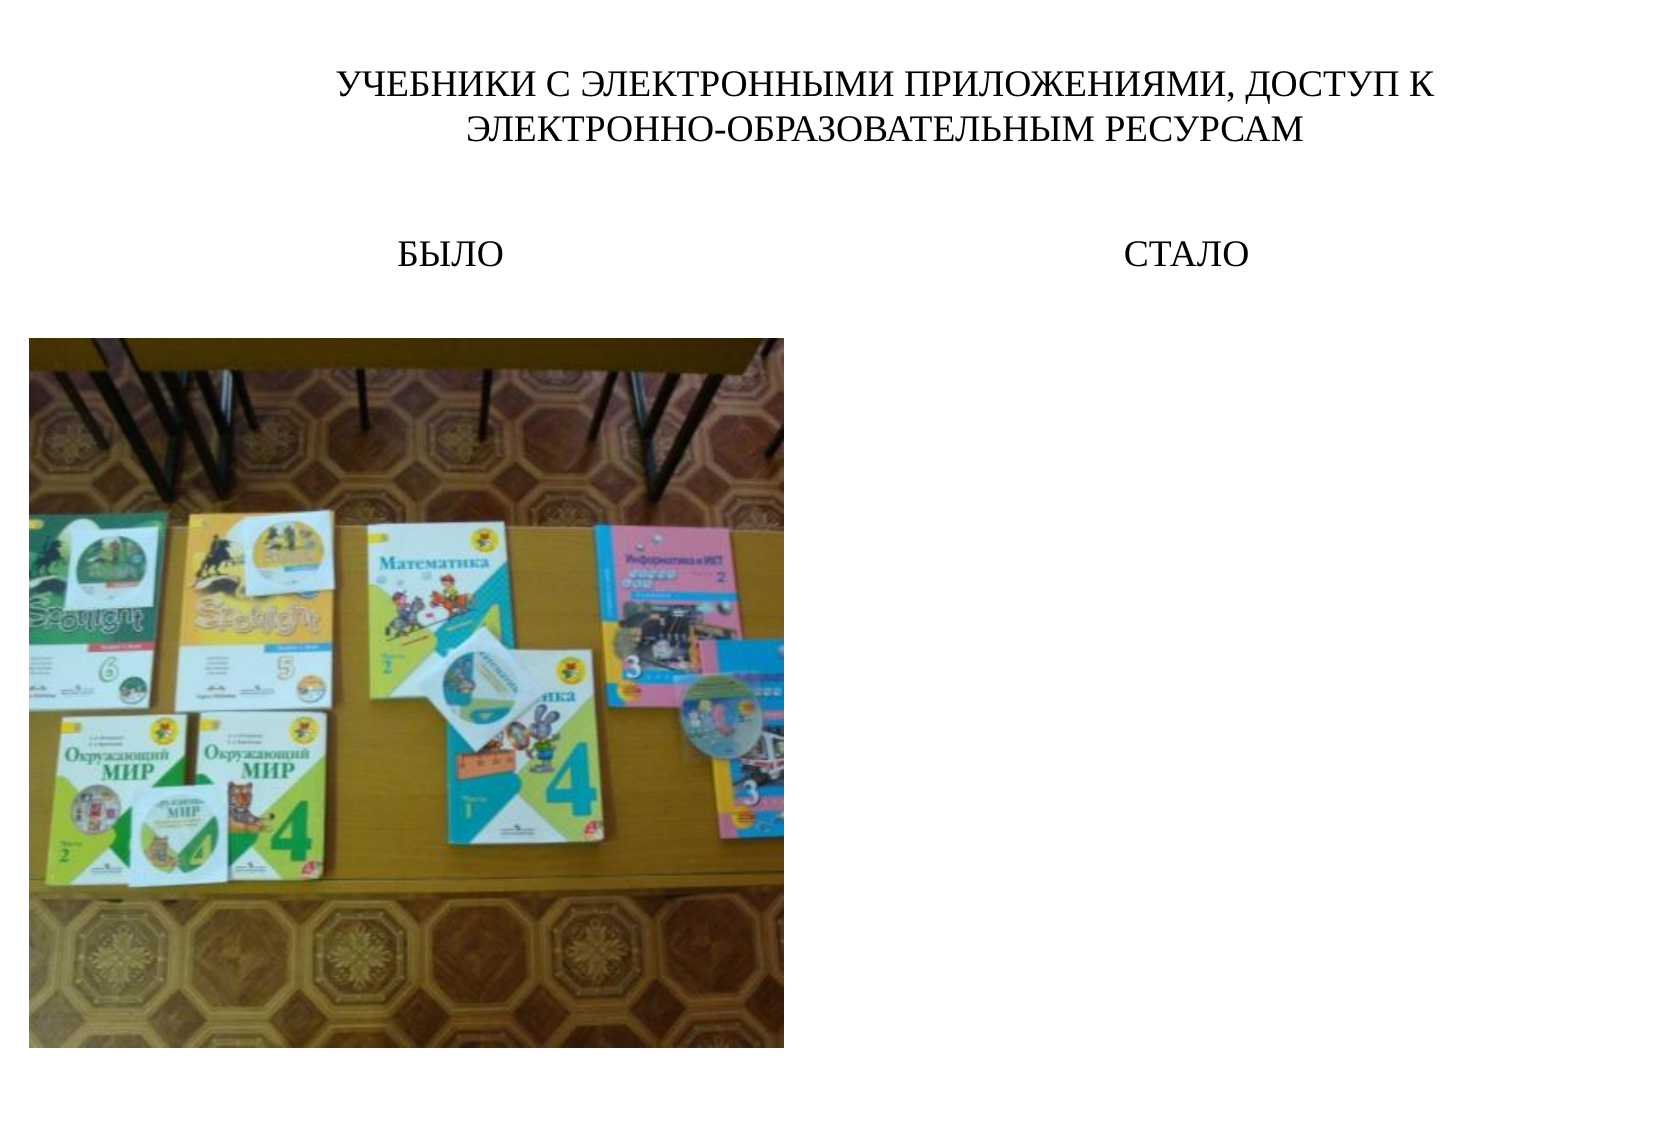

# УЧЕБНИКИ С ЭЛЕКТРОННЫМИ ПРИЛОЖЕНИЯМИ, ДОСТУП К ЭЛЕКТРОННО-ОБРАЗОВАТЕЛЬНЫМ РЕСУРСАМ
БЫЛО
СТАЛО